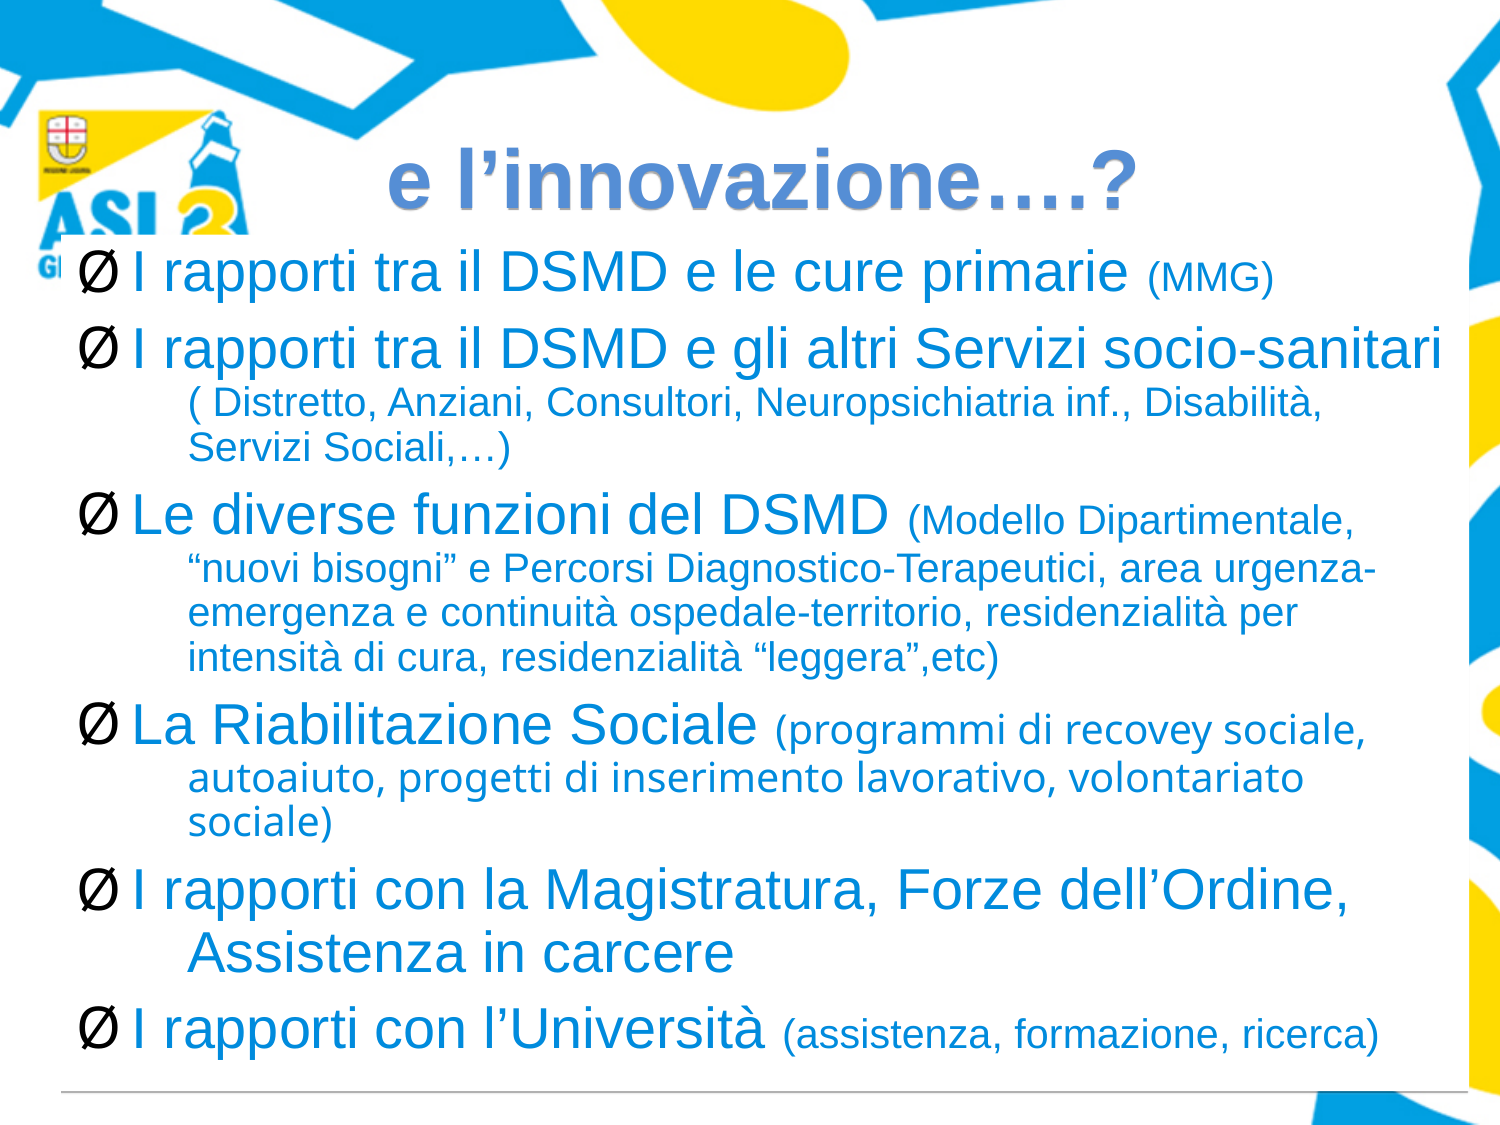

# e l’innovazione….?
I rapporti tra il DSMD e le cure primarie (MMG)
I rapporti tra il DSMD e gli altri Servizi socio-sanitari ( Distretto, Anziani, Consultori, Neuropsichiatria inf., Disabilità, Servizi Sociali,…)
Le diverse funzioni del DSMD (Modello Dipartimentale, “nuovi bisogni” e Percorsi Diagnostico-Terapeutici, area urgenza-emergenza e continuità ospedale-territorio, residenzialità per intensità di cura, residenzialità “leggera”,etc)
La Riabilitazione Sociale (programmi di recovey sociale, autoaiuto, progetti di inserimento lavorativo, volontariato sociale)
I rapporti con la Magistratura, Forze dell’Ordine, Assistenza in carcere
I rapporti con l’Università (assistenza, formazione, ricerca)